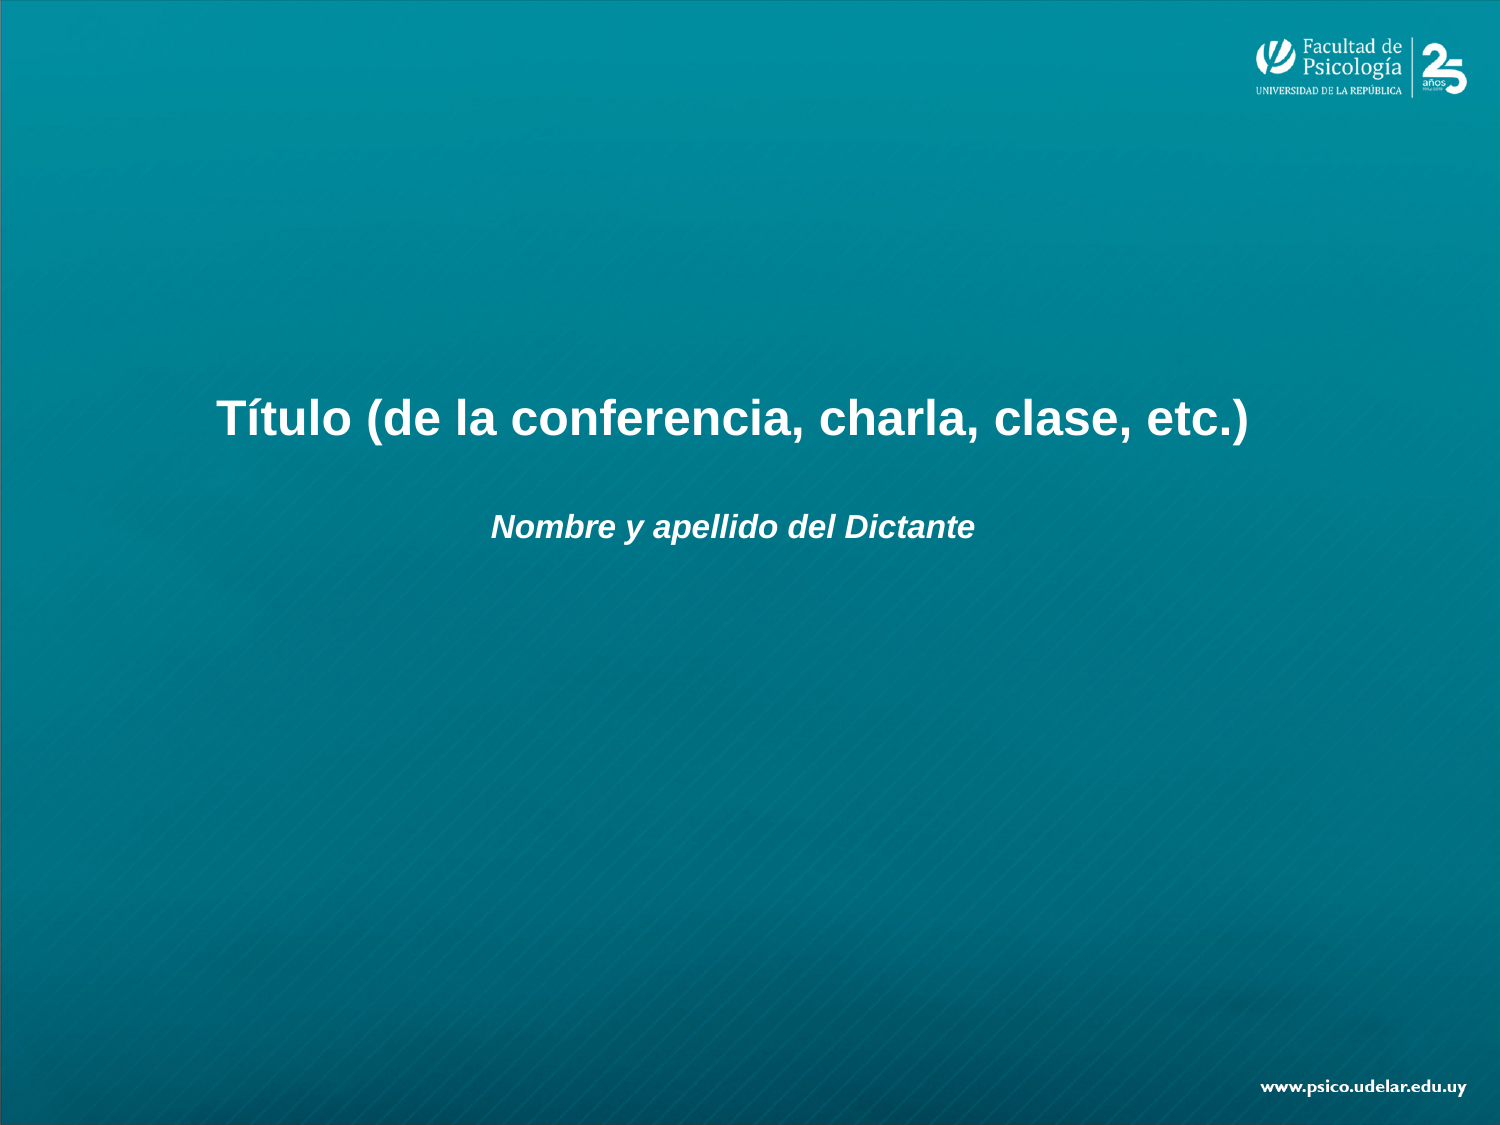

# Título (de la conferencia, charla, clase, etc.) Nombre y apellido del Dictante